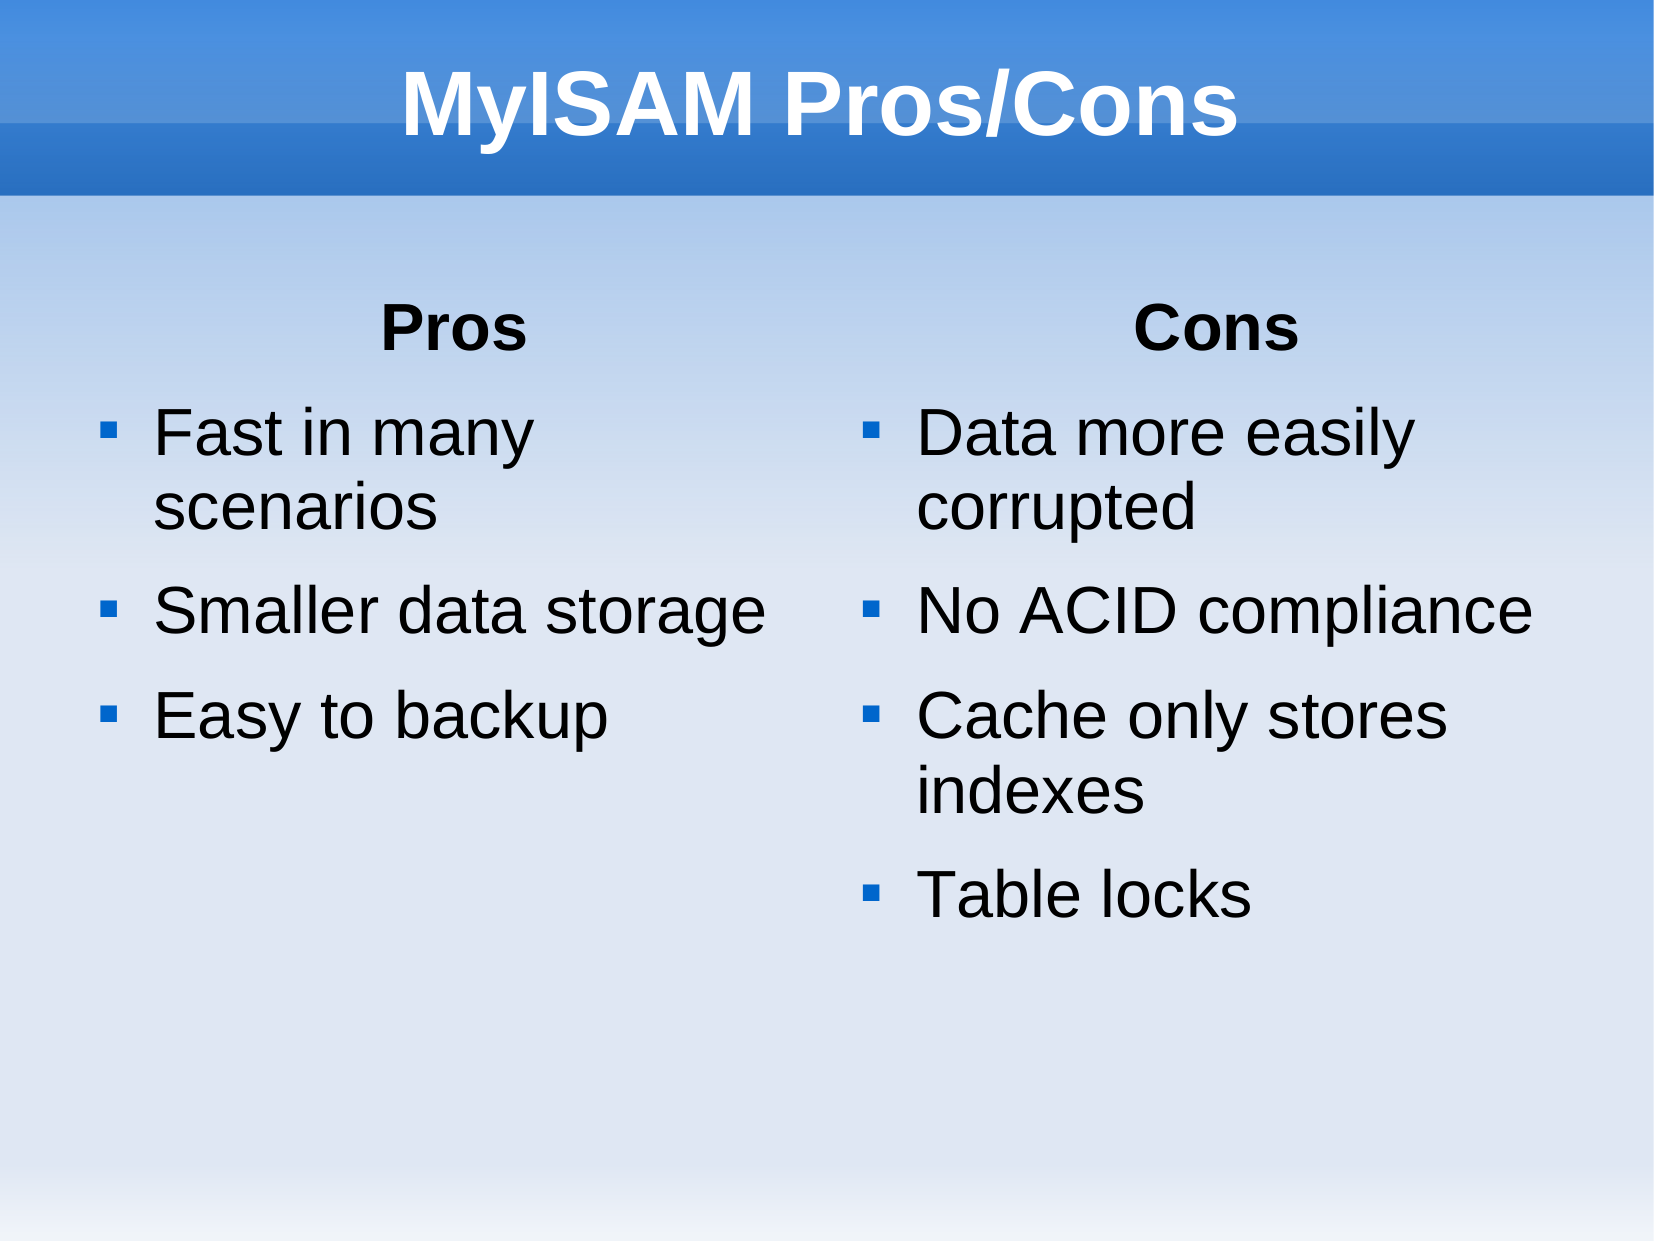

# MyISAM Pros/Cons
Pros
Fast in many scenarios
Smaller data storage
Easy to backup
Cons
Data more easily corrupted
No ACID compliance
Cache only stores indexes
Table locks